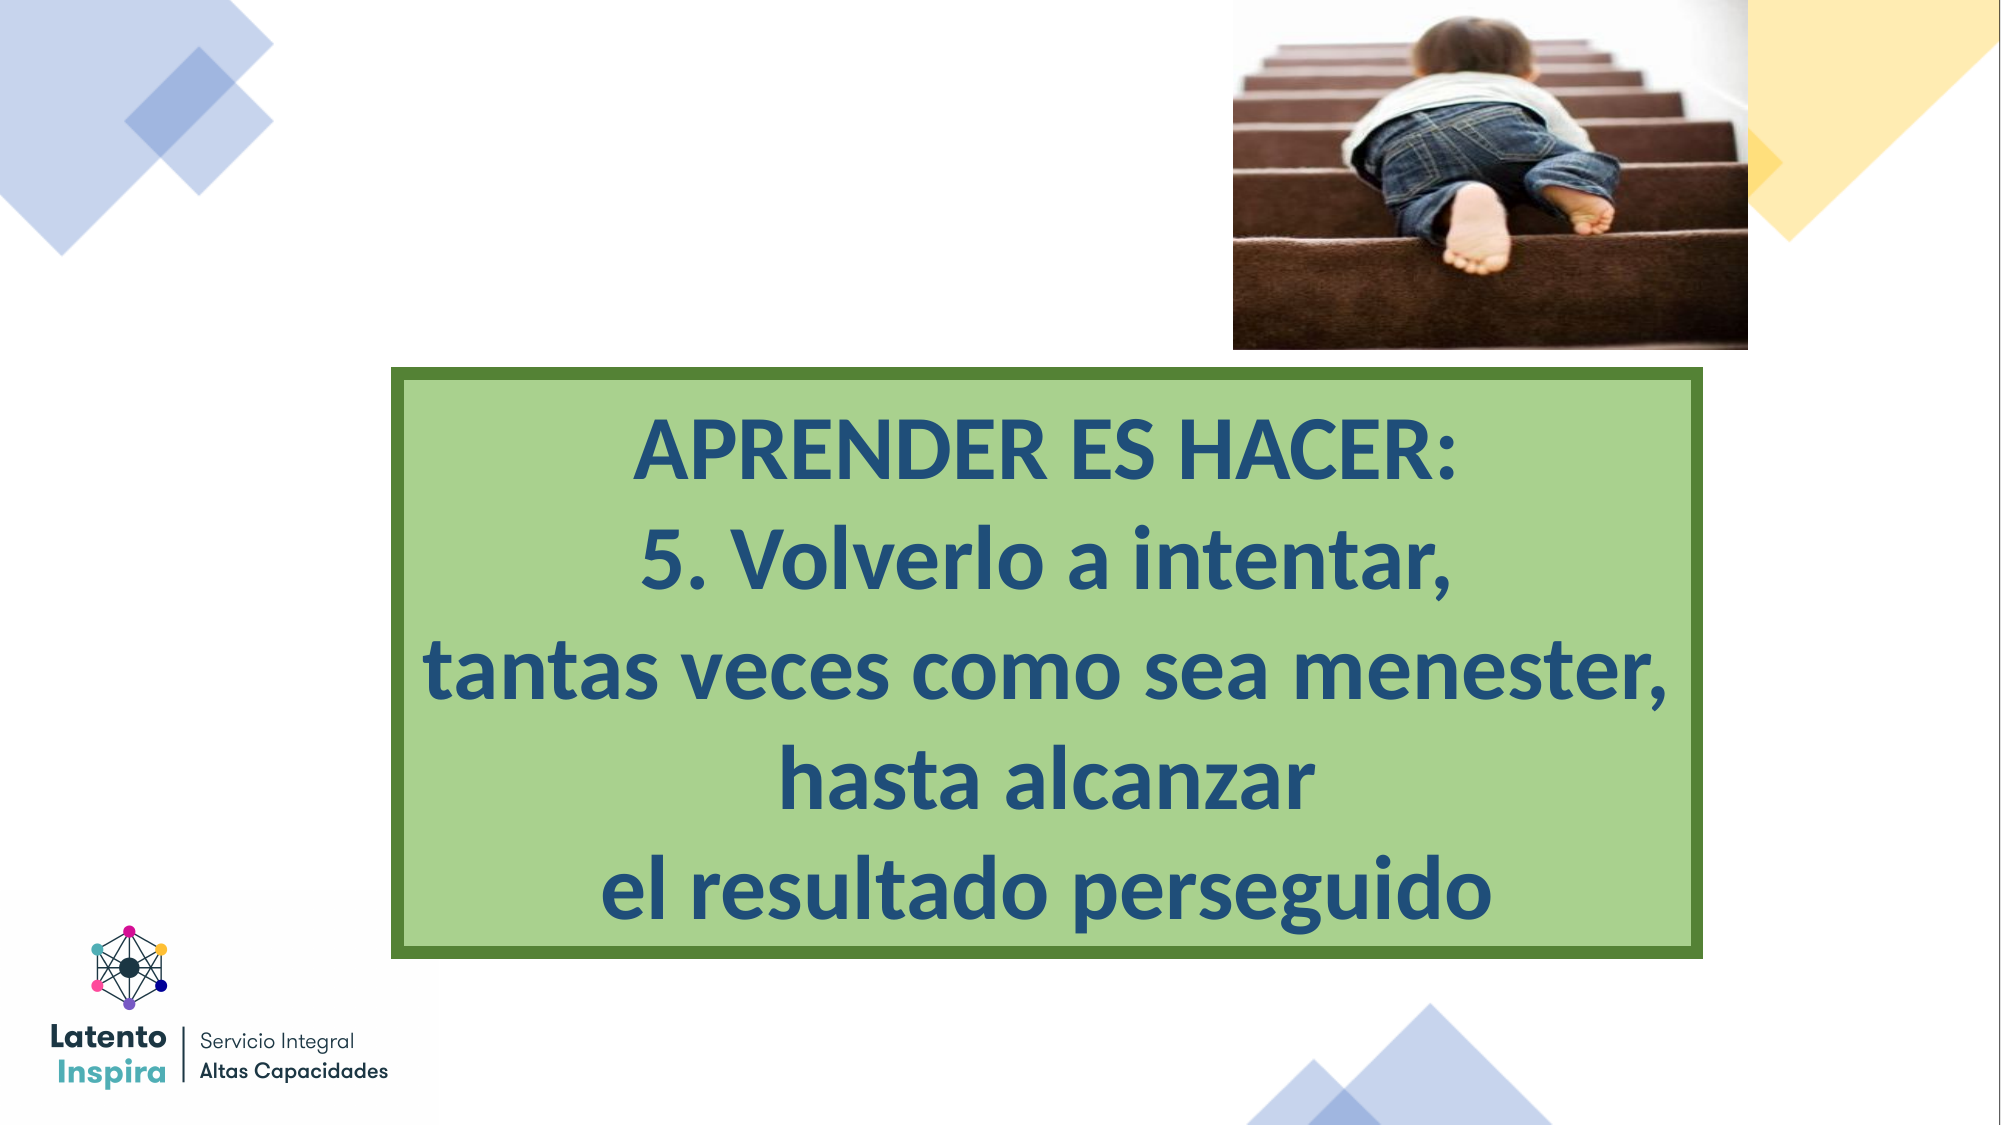

APRENDER ES HACER:
5. Volverlo a intentar,
tantas veces como sea menester, hasta alcanzar
el resultado perseguido